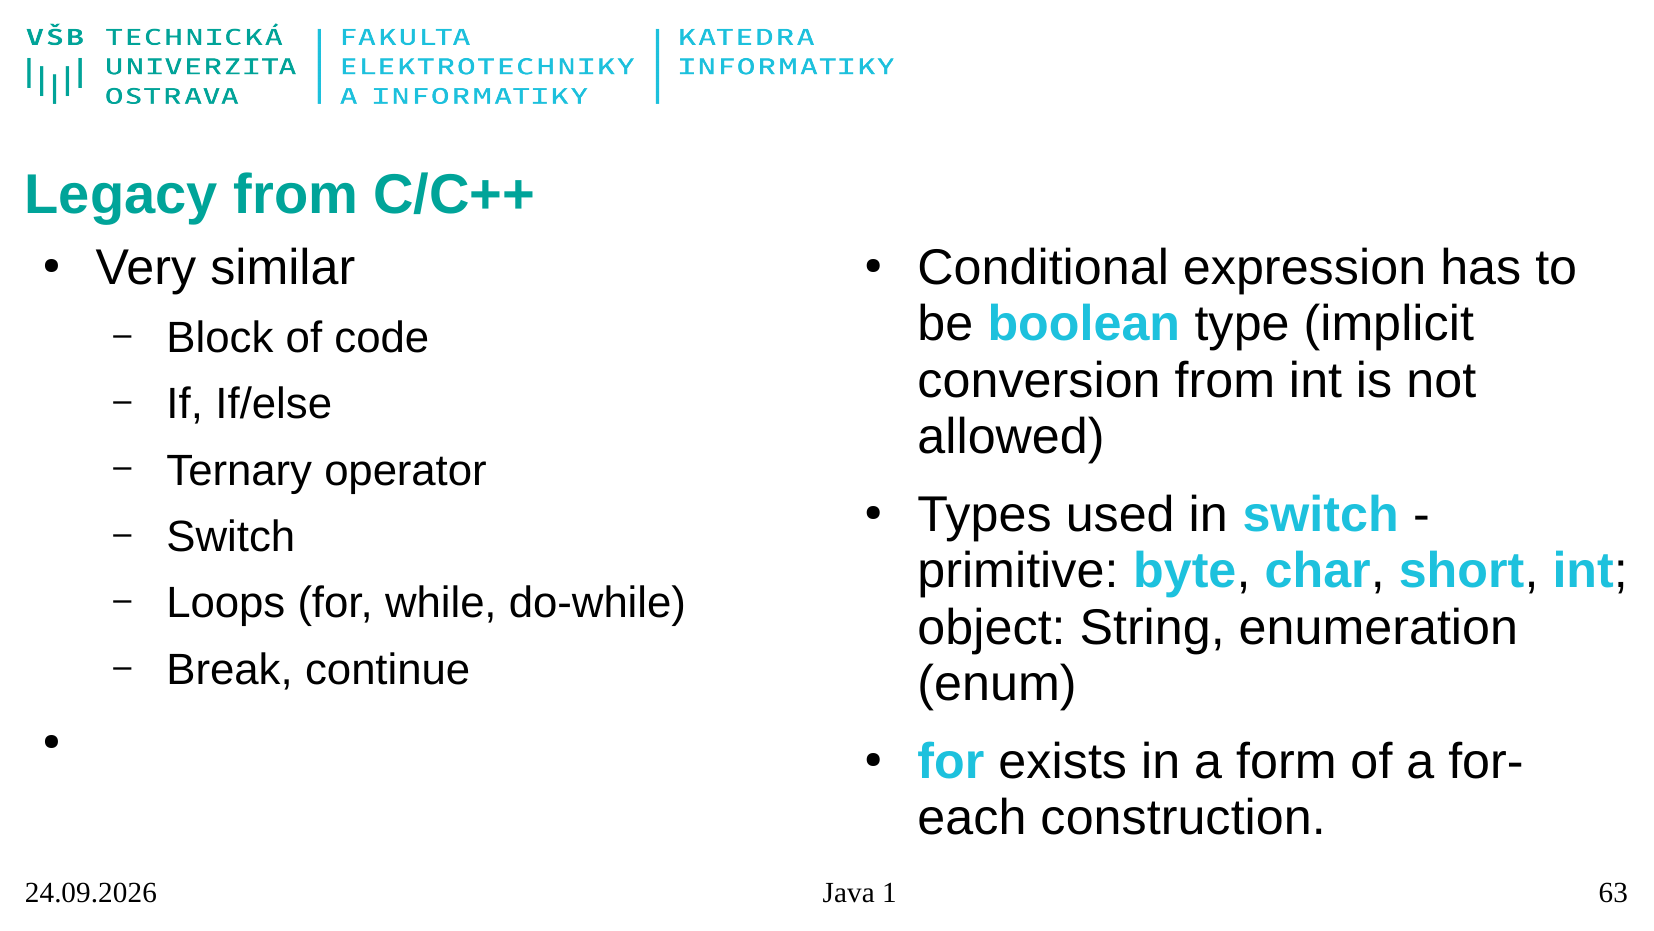

# Legacy from C/C++
Very similar
Block of code
If, If/else
Ternary operator
Switch
Loops (for, while, do-while)
Break, continue
Conditional expression has to be boolean type (implicit conversion from int is not allowed)
Types used in switch - primitive: byte, char, short, int; object: String, enumeration (enum)
for exists in a form of a for-each construction.
Java 1
63